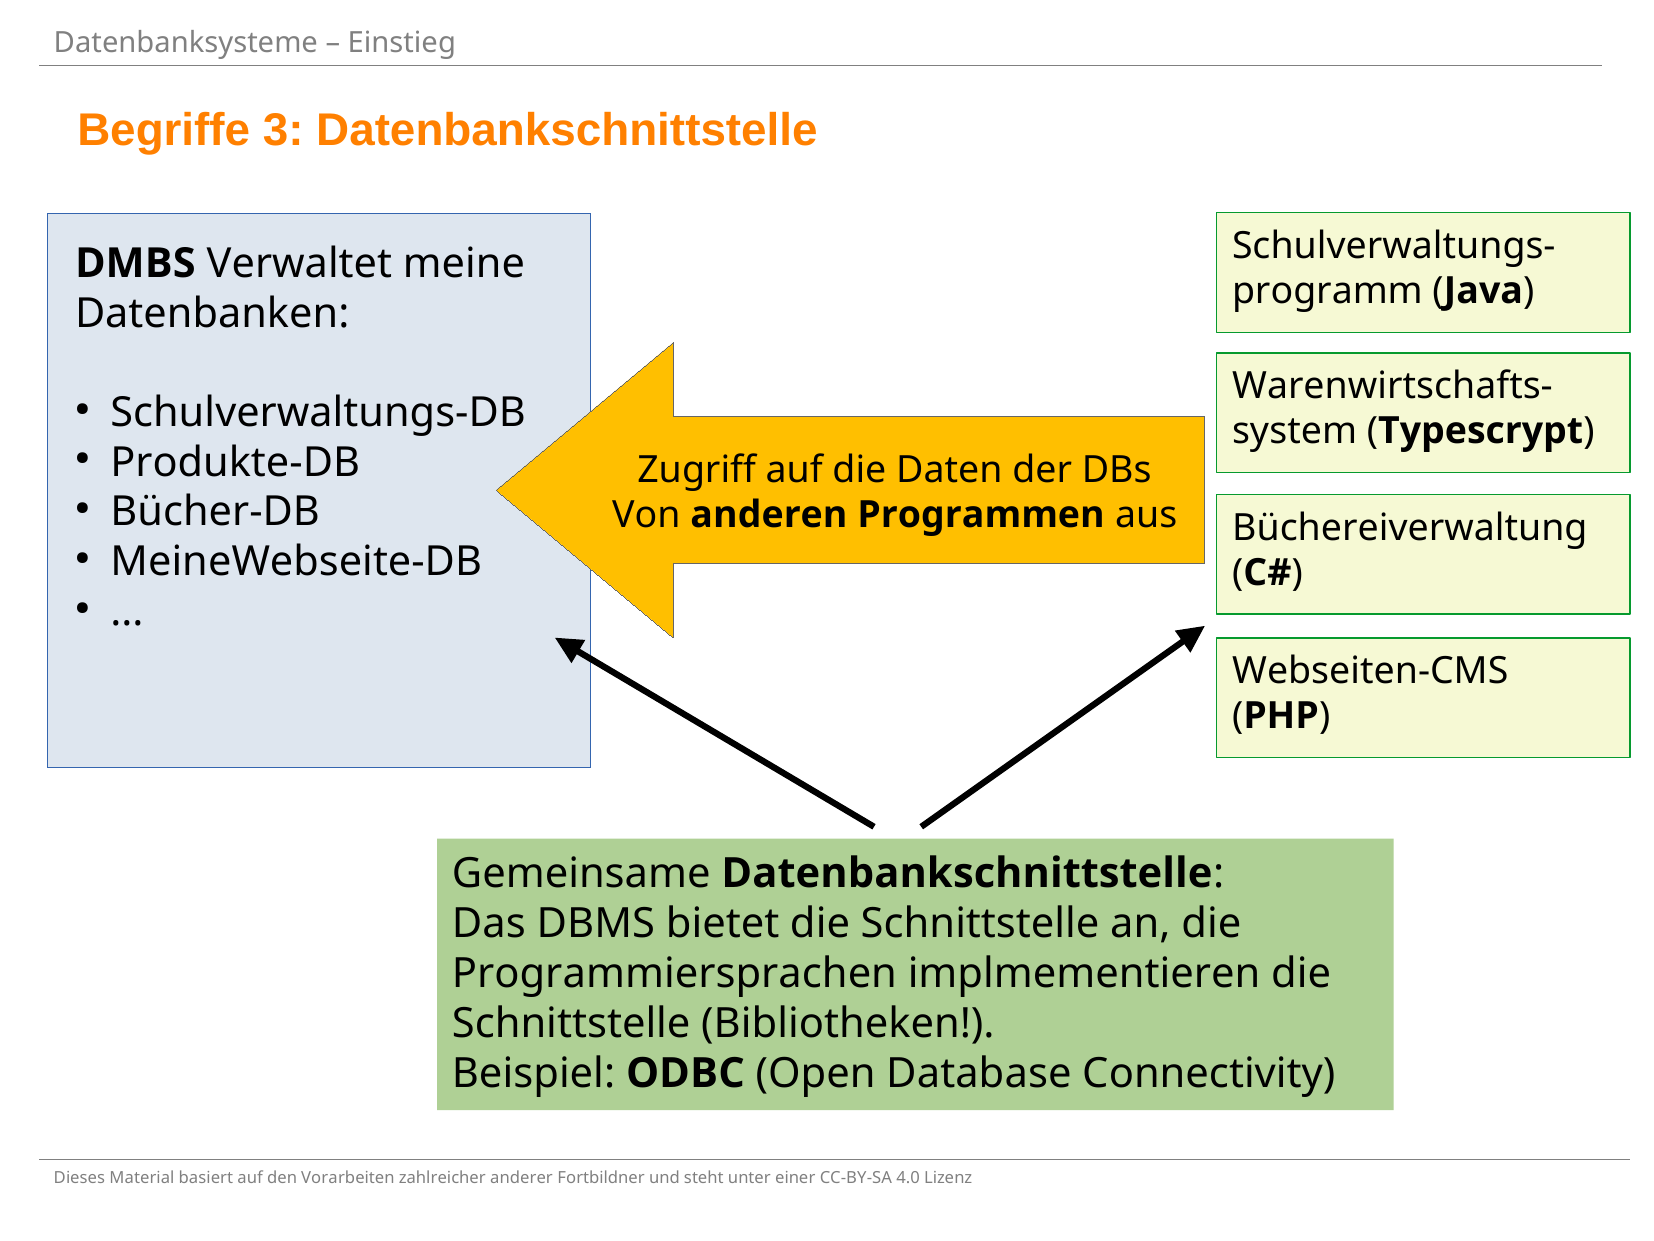

Datenbanksysteme – Einstieg
Begriffe 3: Datenbankschnittstelle
Schulverwaltungs-programm (Java)
DMBS Verwaltet meine Datenbanken:
Schulverwaltungs-DB
Produkte-DB
Bücher-DB
MeineWebseite-DB
...
Zugriff auf die Daten der DBs
Von anderen Programmen aus
Warenwirtschafts-system (Typescrypt)
Büchereiverwaltung (C#)
Webseiten-CMS
(PHP)
Gemeinsame Datenbankschnittstelle:
Das DBMS bietet die Schnittstelle an, die Programmiersprachen implmementieren die Schnittstelle (Bibliotheken!).
Beispiel: ODBC (Open Database Connectivity)